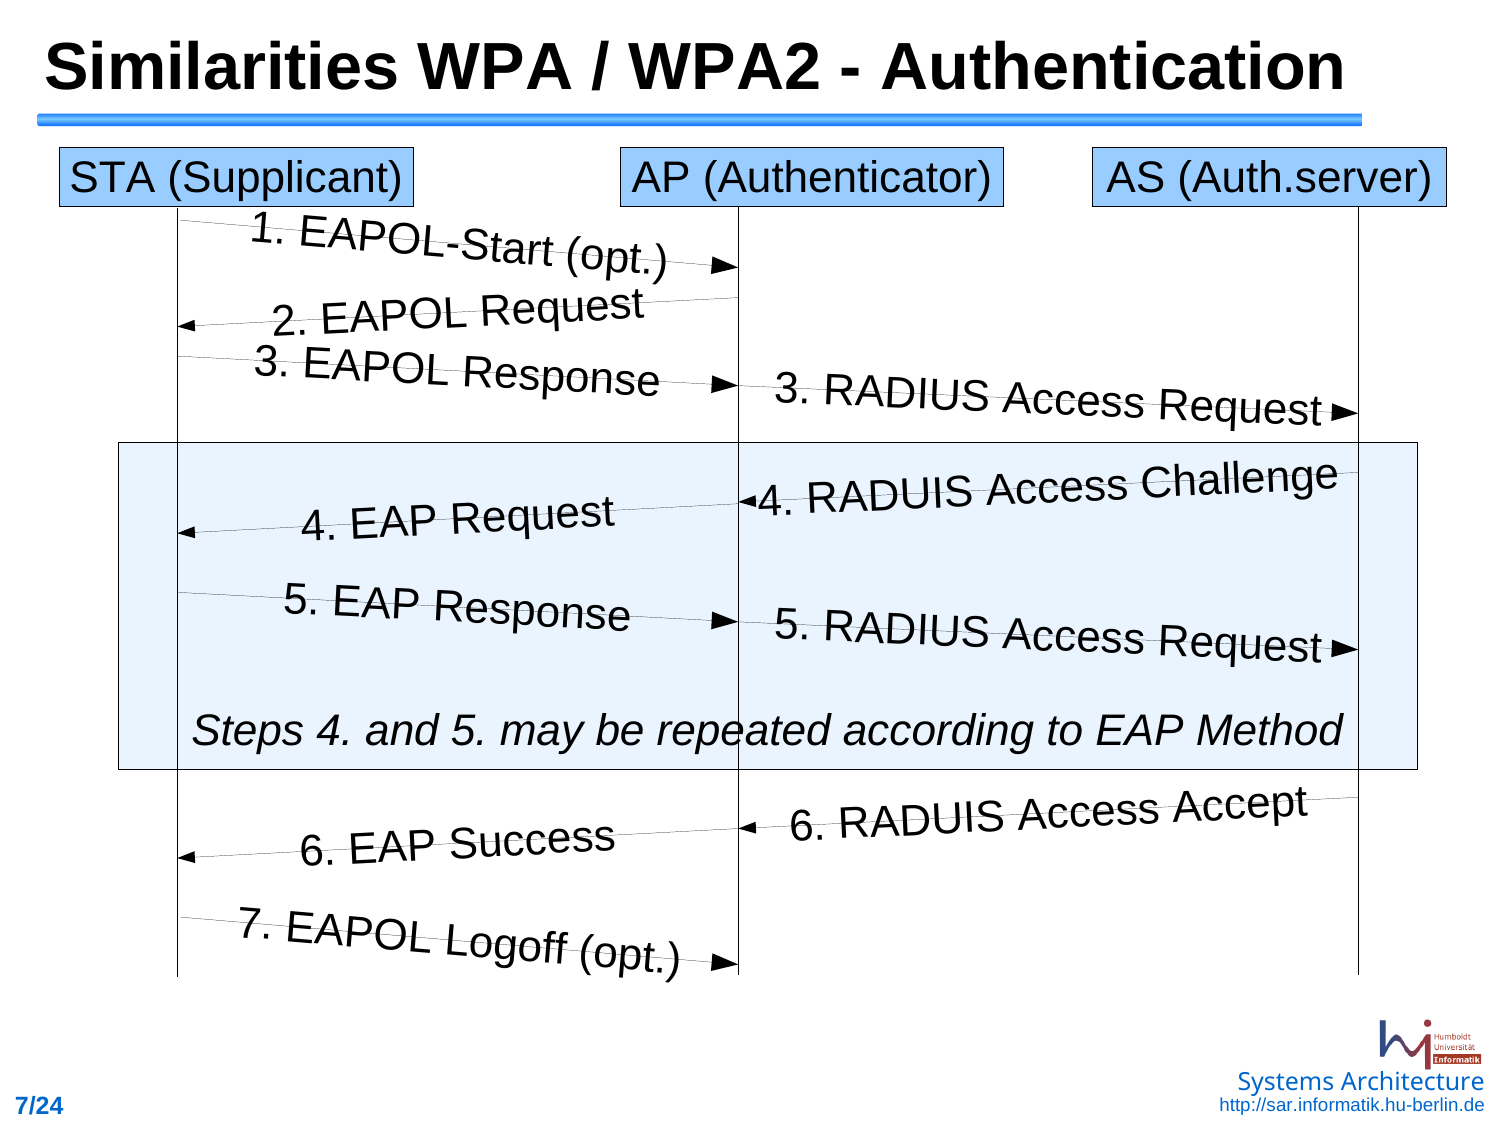

# Similarities WPA / WPA2 - Authentication
STA (Supplicant)
AP (Authenticator)
AS (Auth.server)
1. EAPOL-Start (opt.)
2. EAPOL Request
3. EAPOL Response
3. RADIUS Access Request
Steps 4. and 5. may be repeated according to EAP Method
4. RADUIS Access Challenge
4. EAP Request
5. EAP Response
5. RADIUS Access Request
6. RADUIS Access Accept
6. EAP Success
7. EAPOL Logoff (opt.)